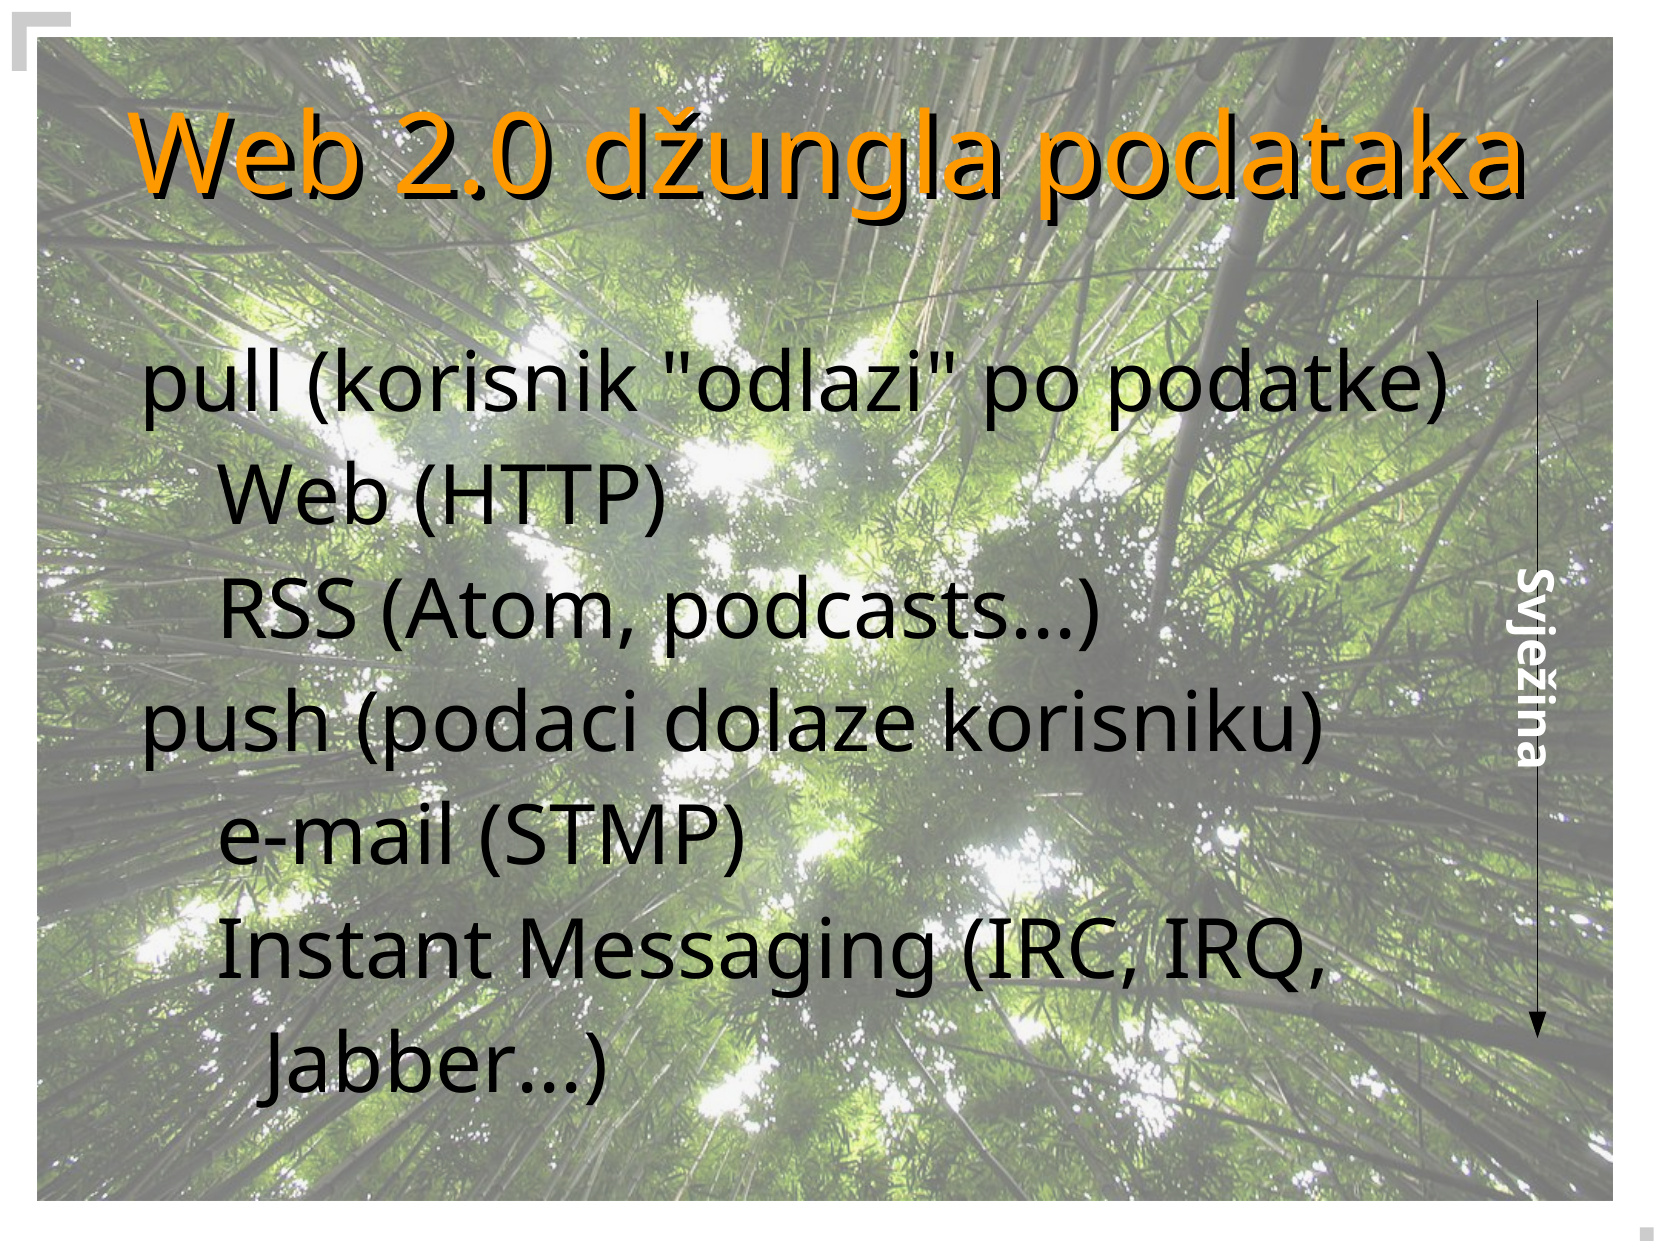

# Web 2.0 džungla podataka
Svježina
pull (korisnik "odlazi" po podatke)
Web (HTTP)
RSS (Atom, podcasts...)
push (podaci dolaze korisniku)
e-mail (STMP)
Instant Messaging (IRC, IRQ, Jabber...)